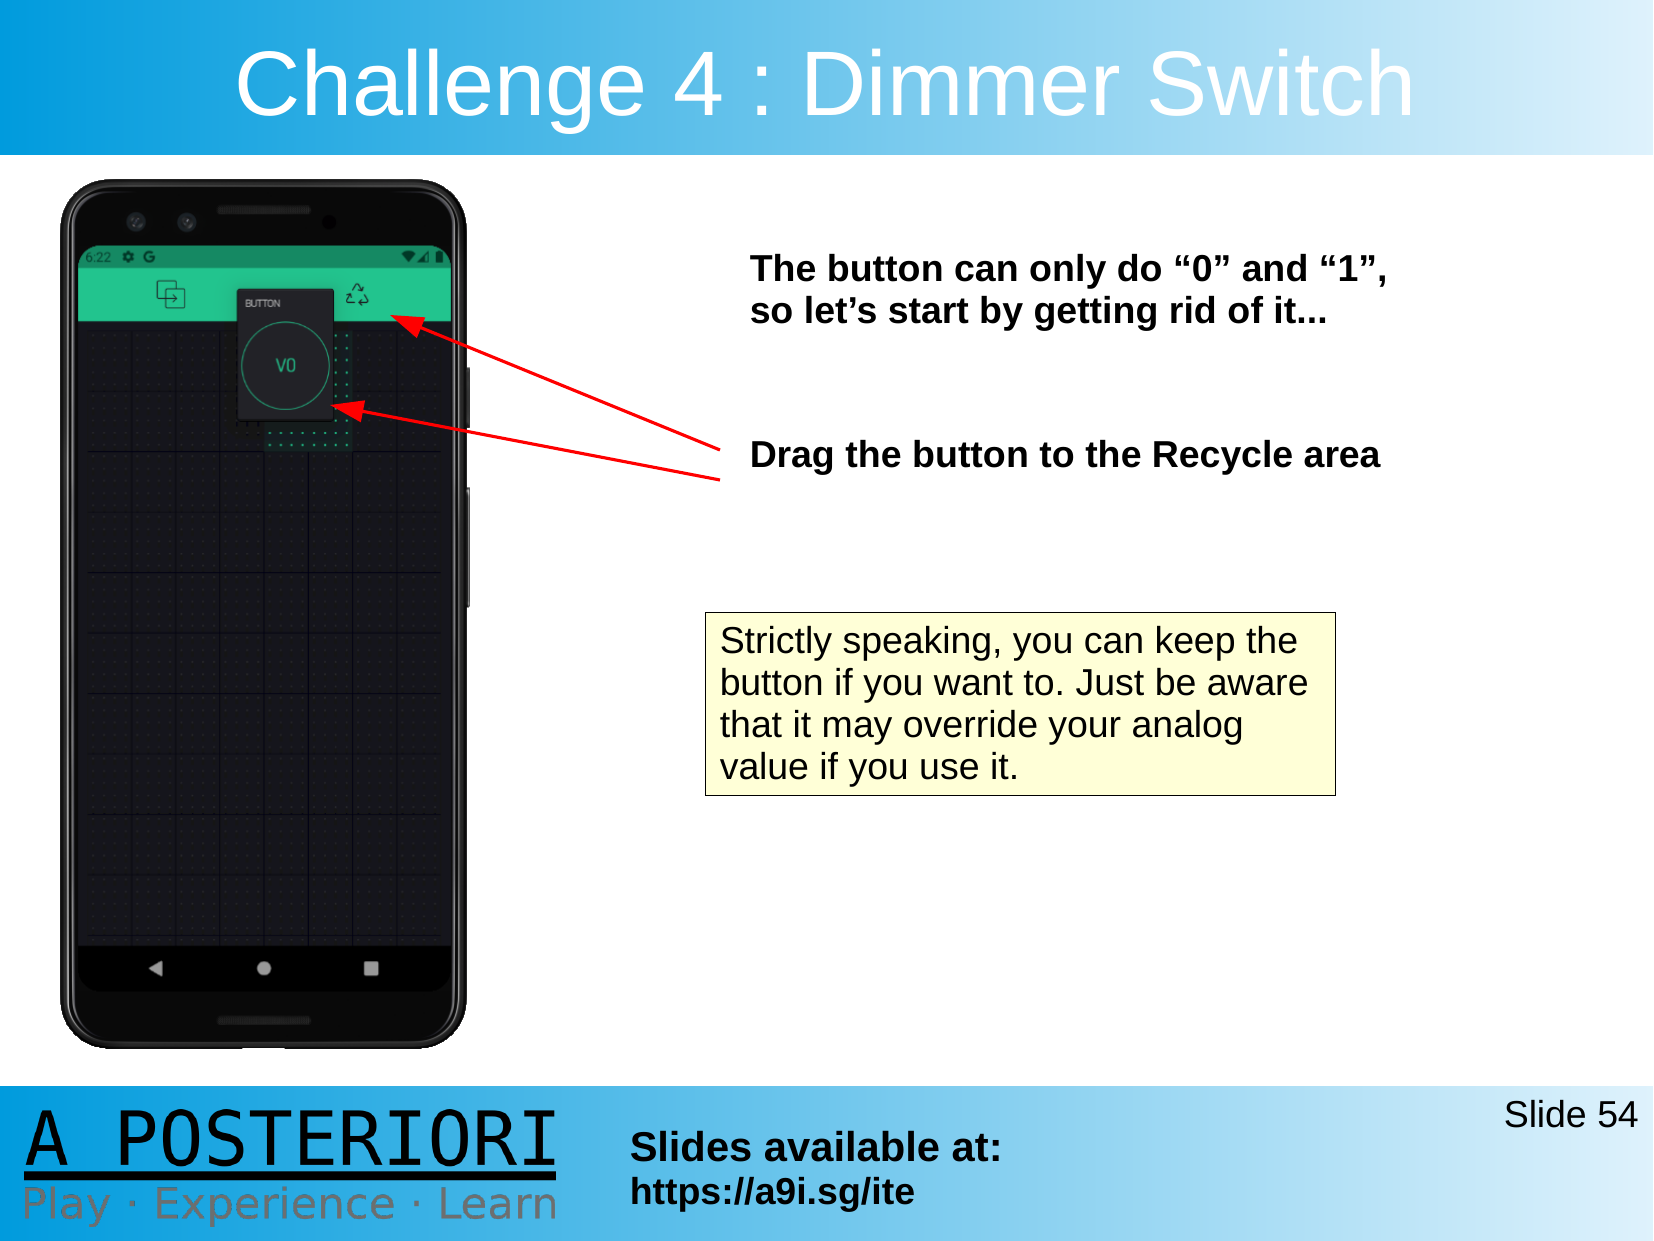

# Challenge 4 : Dimmer Switch
The button can only do “0” and “1”, so let’s start by getting rid of it...
Drag the button to the Recycle area
Strictly speaking, you can keep the button if you want to. Just be aware that it may override your analog value if you use it.